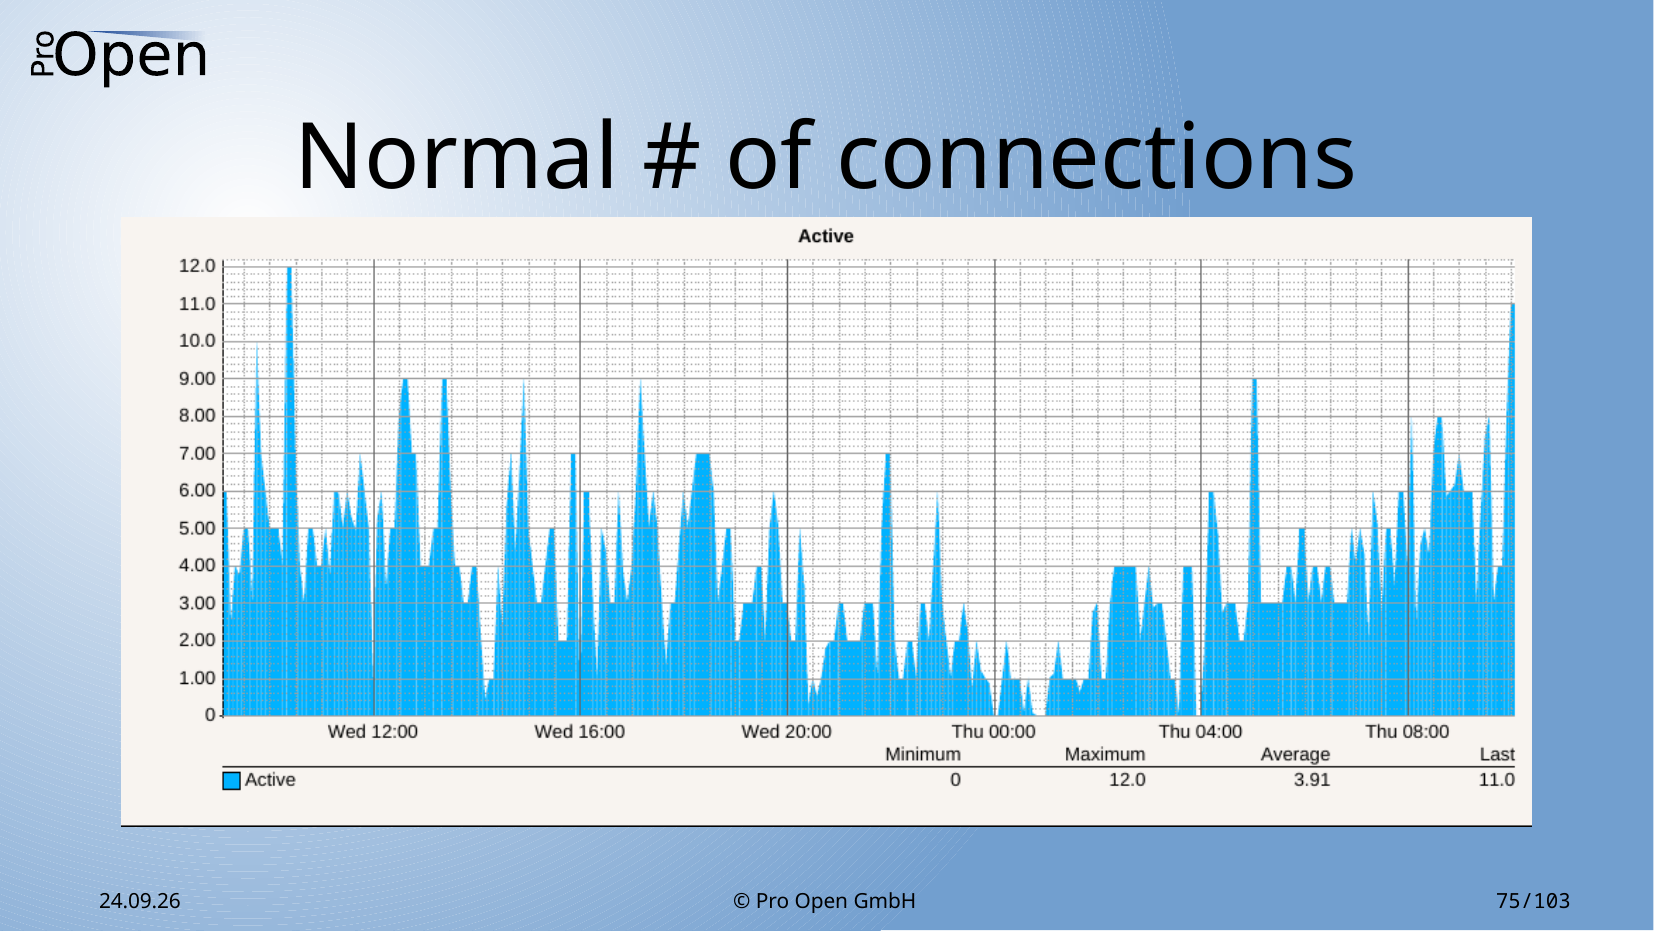

# Normal # of connections
© Pro Open GmbH
75